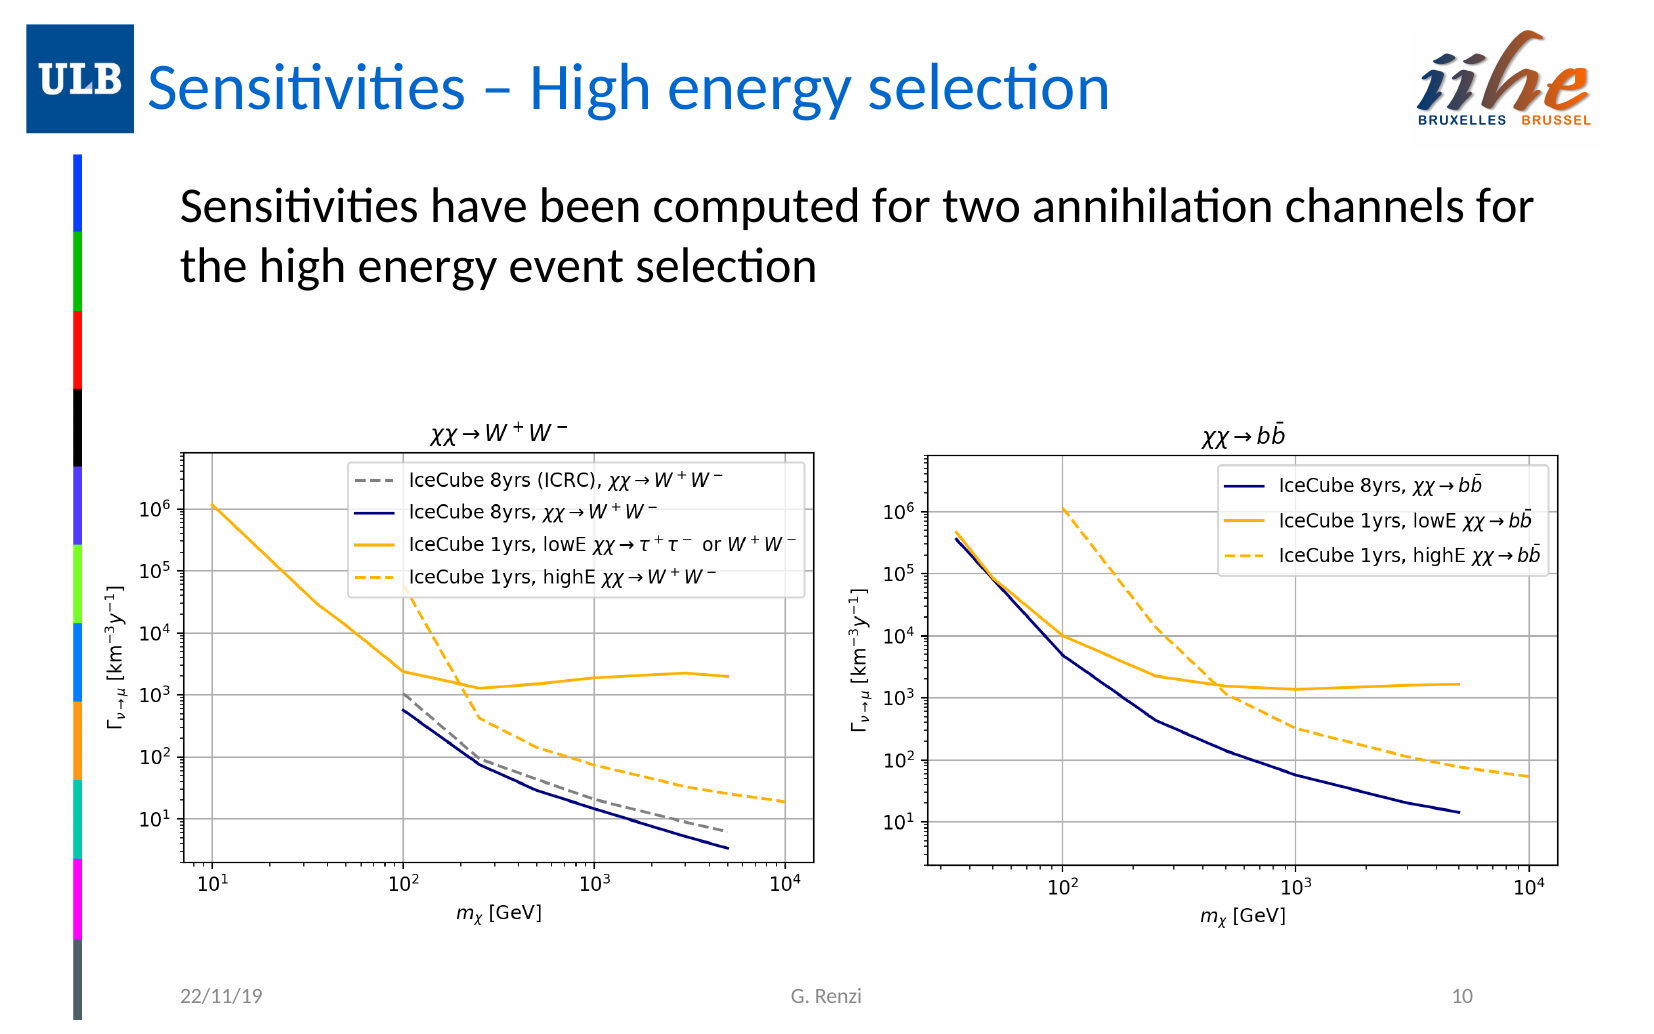

# Sensitivities – High energy selection
Sensitivities have been computed for two annihilation channels for the high energy event selection
09/26/18
10